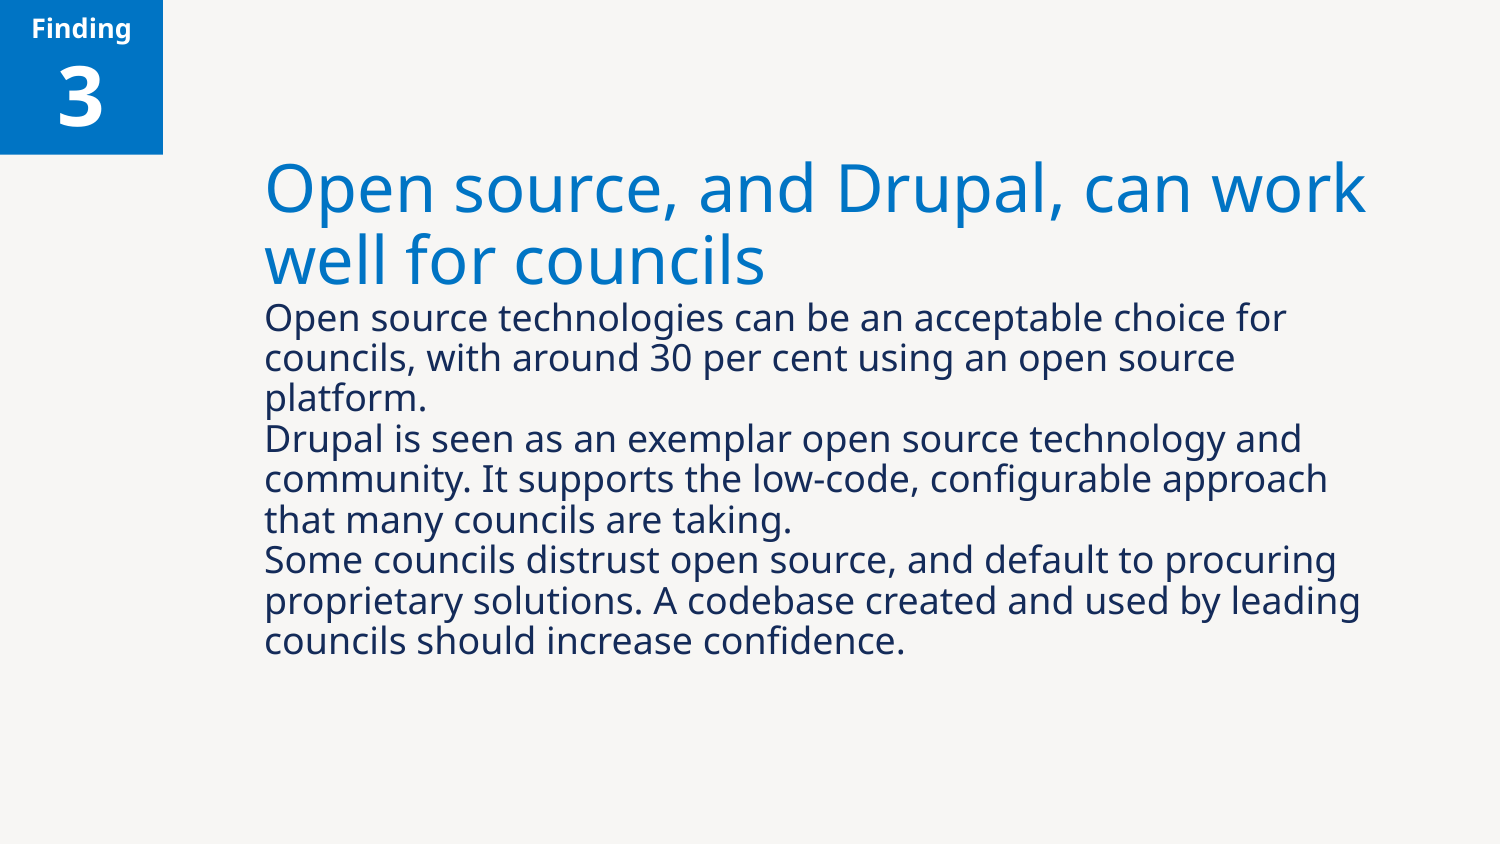

Finding
3
# Open source, and Drupal, can work well for councils Open source technologies can be an acceptable choice for councils, with around 30 per cent using an open source platform. Drupal is seen as an exemplar open source technology and community. It supports the low-code, configurable approach that many councils are taking. Some councils distrust open source, and default to procuring proprietary solutions. A codebase created and used by leading councils should increase confidence.